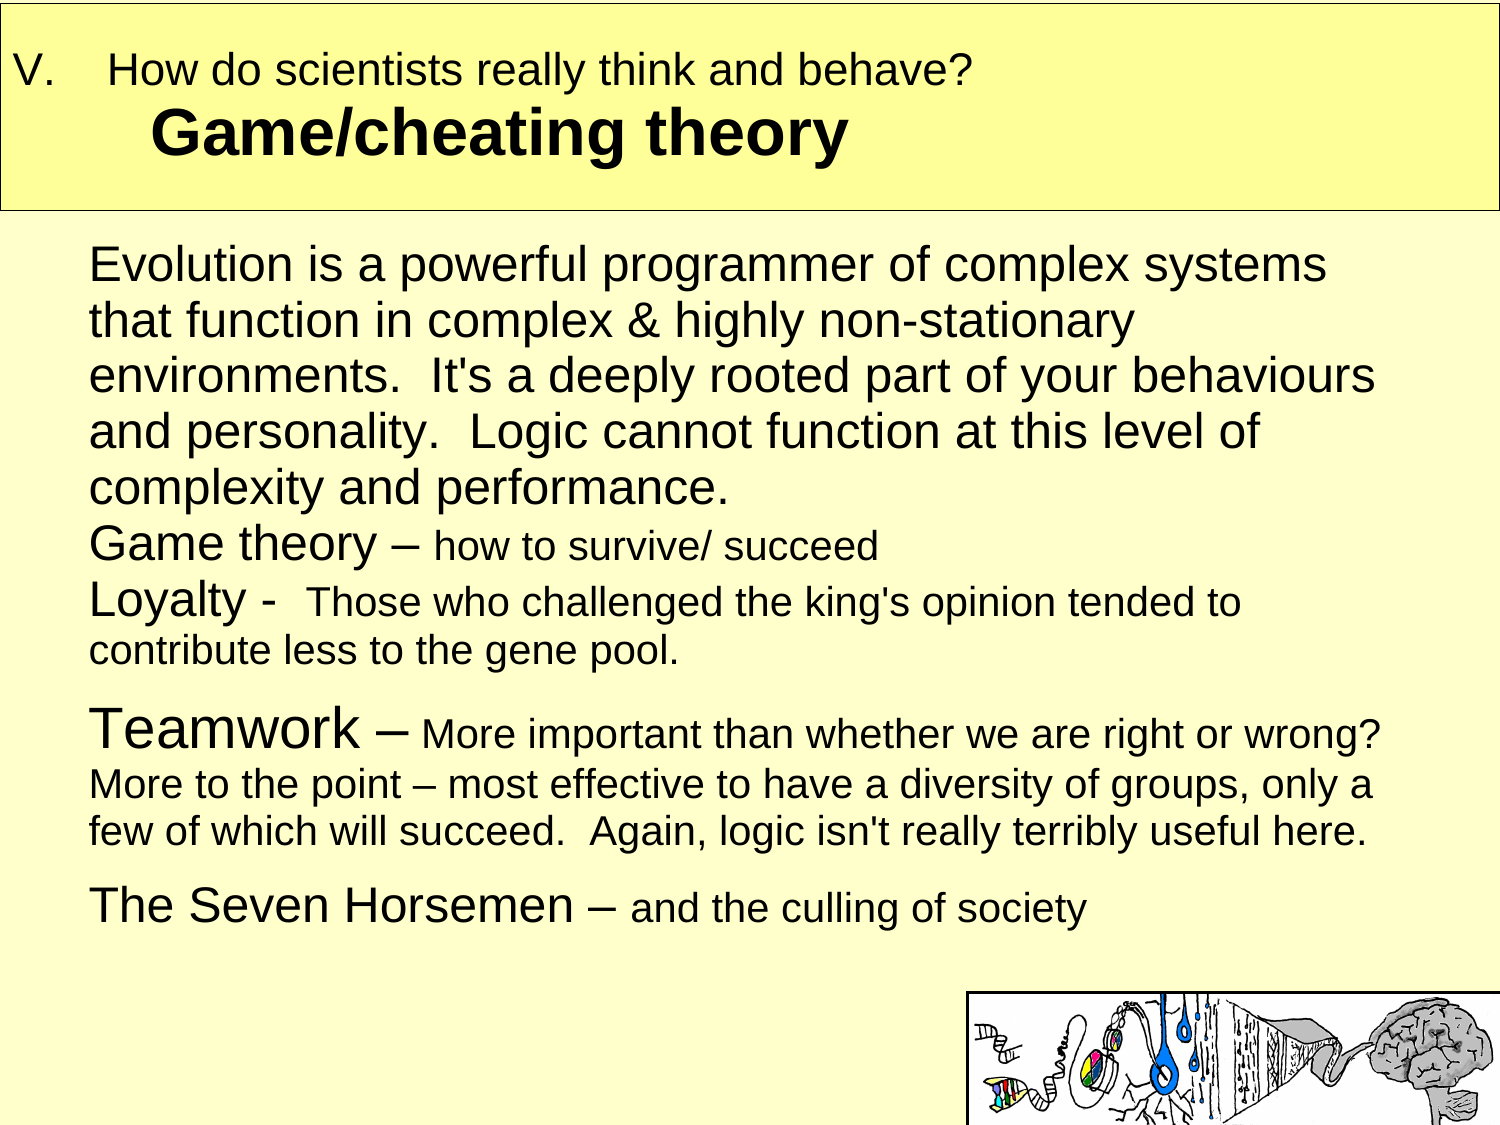

# V. How do scientists really think and behave? Game/cheating theory
Evolution is a powerful programmer of complex systems that function in complex & highly non-stationary environments. It's a deeply rooted part of your behaviours and personality. Logic cannot function at this level of complexity and performance.
Game theory – how to survive/ succeed
Loyalty - Those who challenged the king's opinion tended to contribute less to the gene pool.
Teamwork – More important than whether we are right or wrong? More to the point – most effective to have a diversity of groups, only a few of which will succeed. Again, logic isn't really terribly useful here.
The Seven Horsemen – and the culling of society